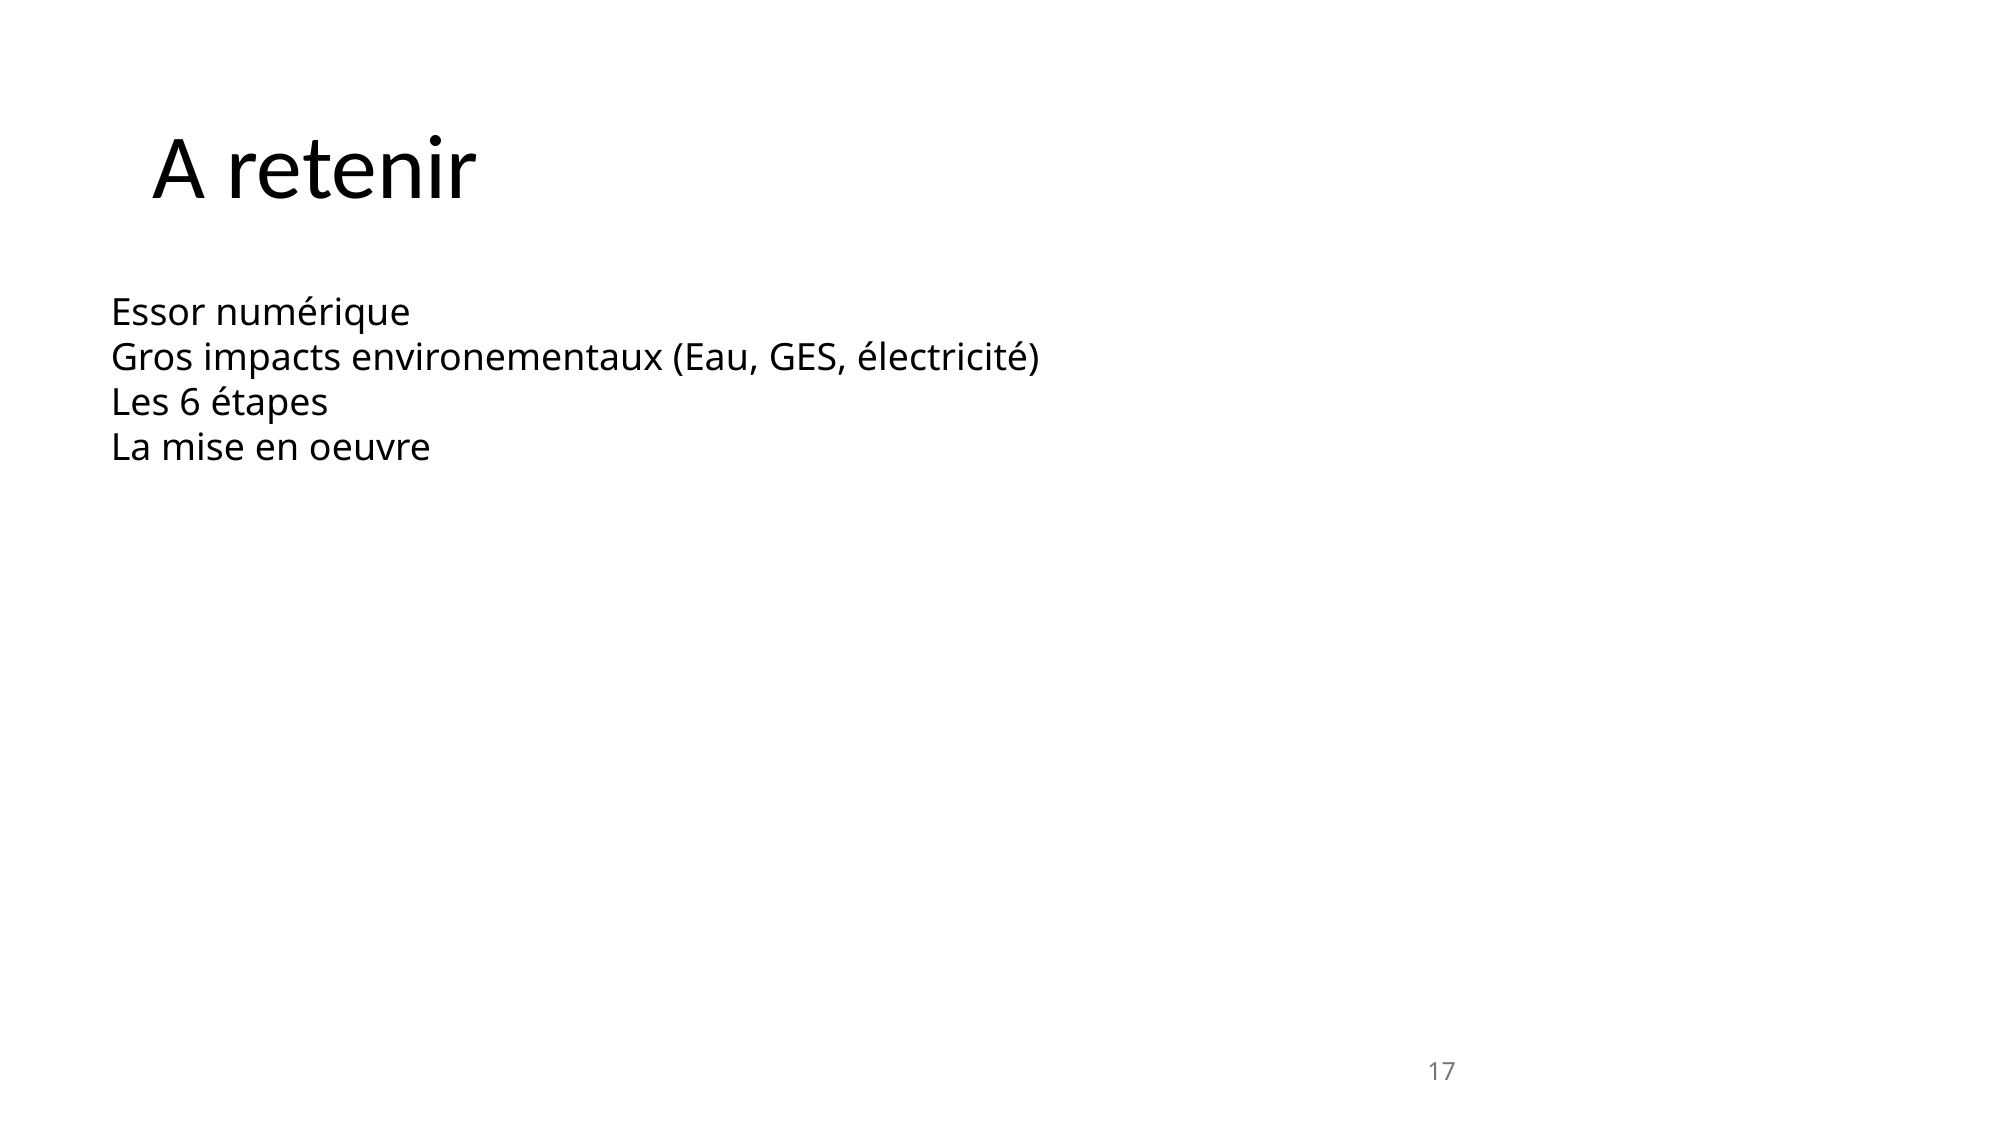

# A retenir
Essor numérique
Gros impacts environementaux (Eau, GES, électricité)
Les 6 étapes
La mise en oeuvre